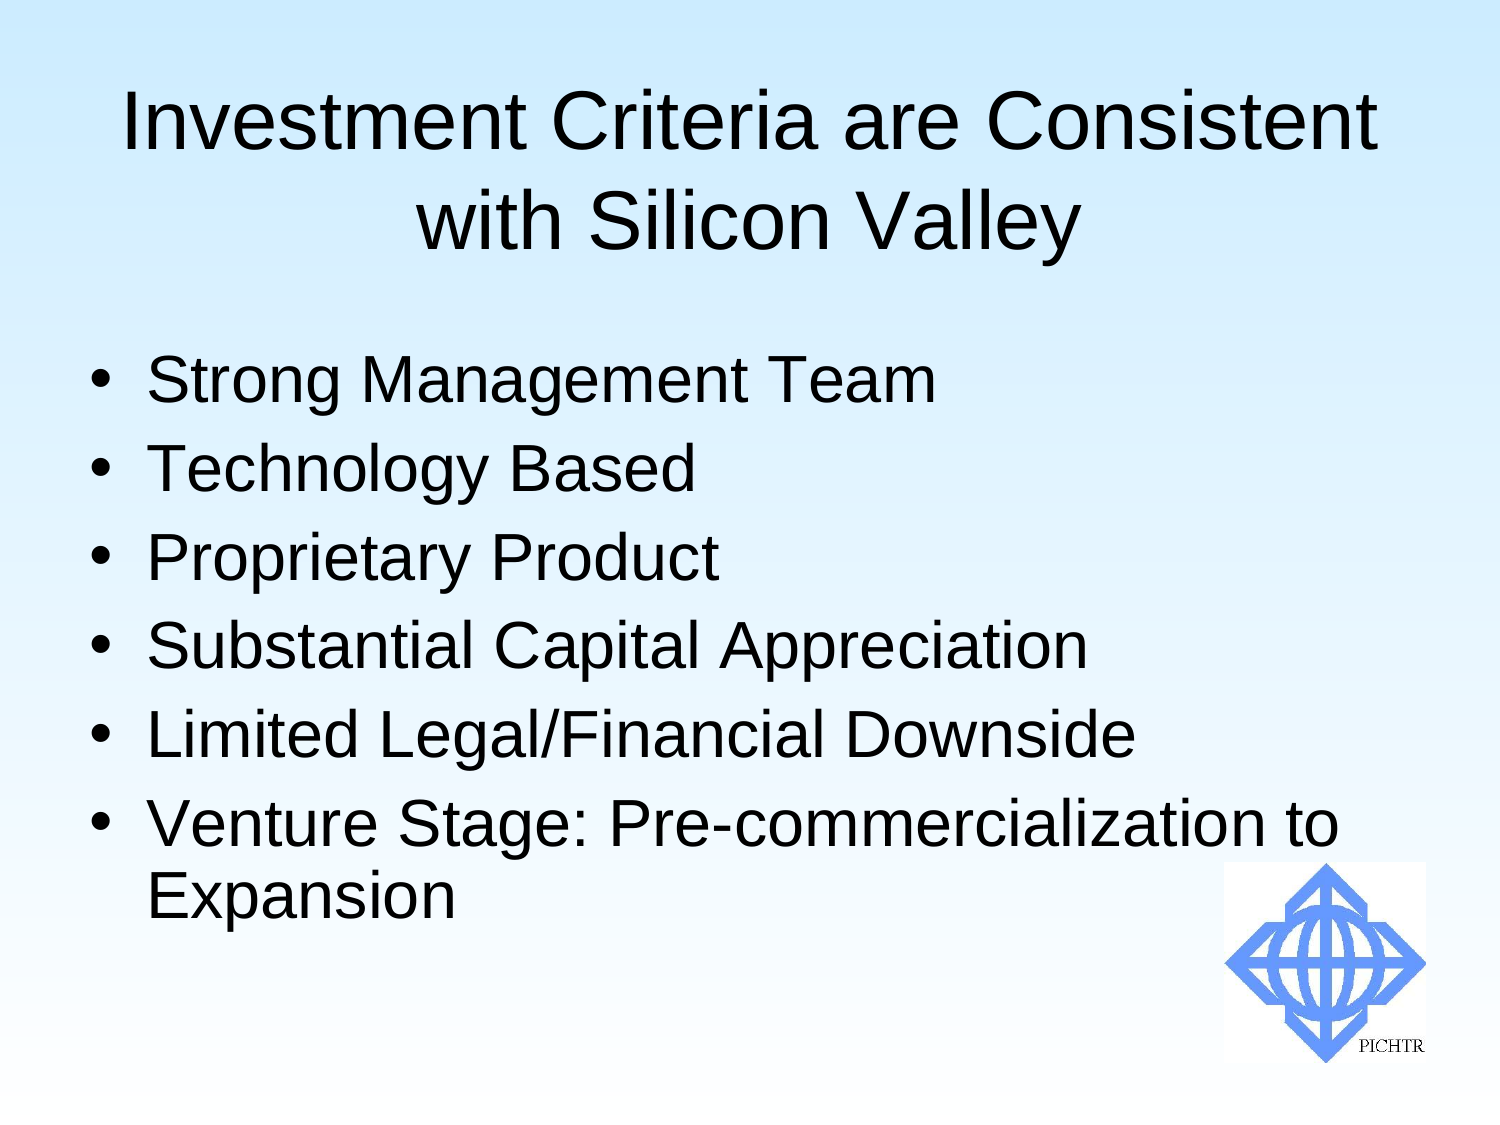

# Investment Criteria are Consistent with Silicon Valley
Strong Management Team
Technology Based
Proprietary Product
Substantial Capital Appreciation
Limited Legal/Financial Downside
Venture Stage: Pre-commercialization to Expansion